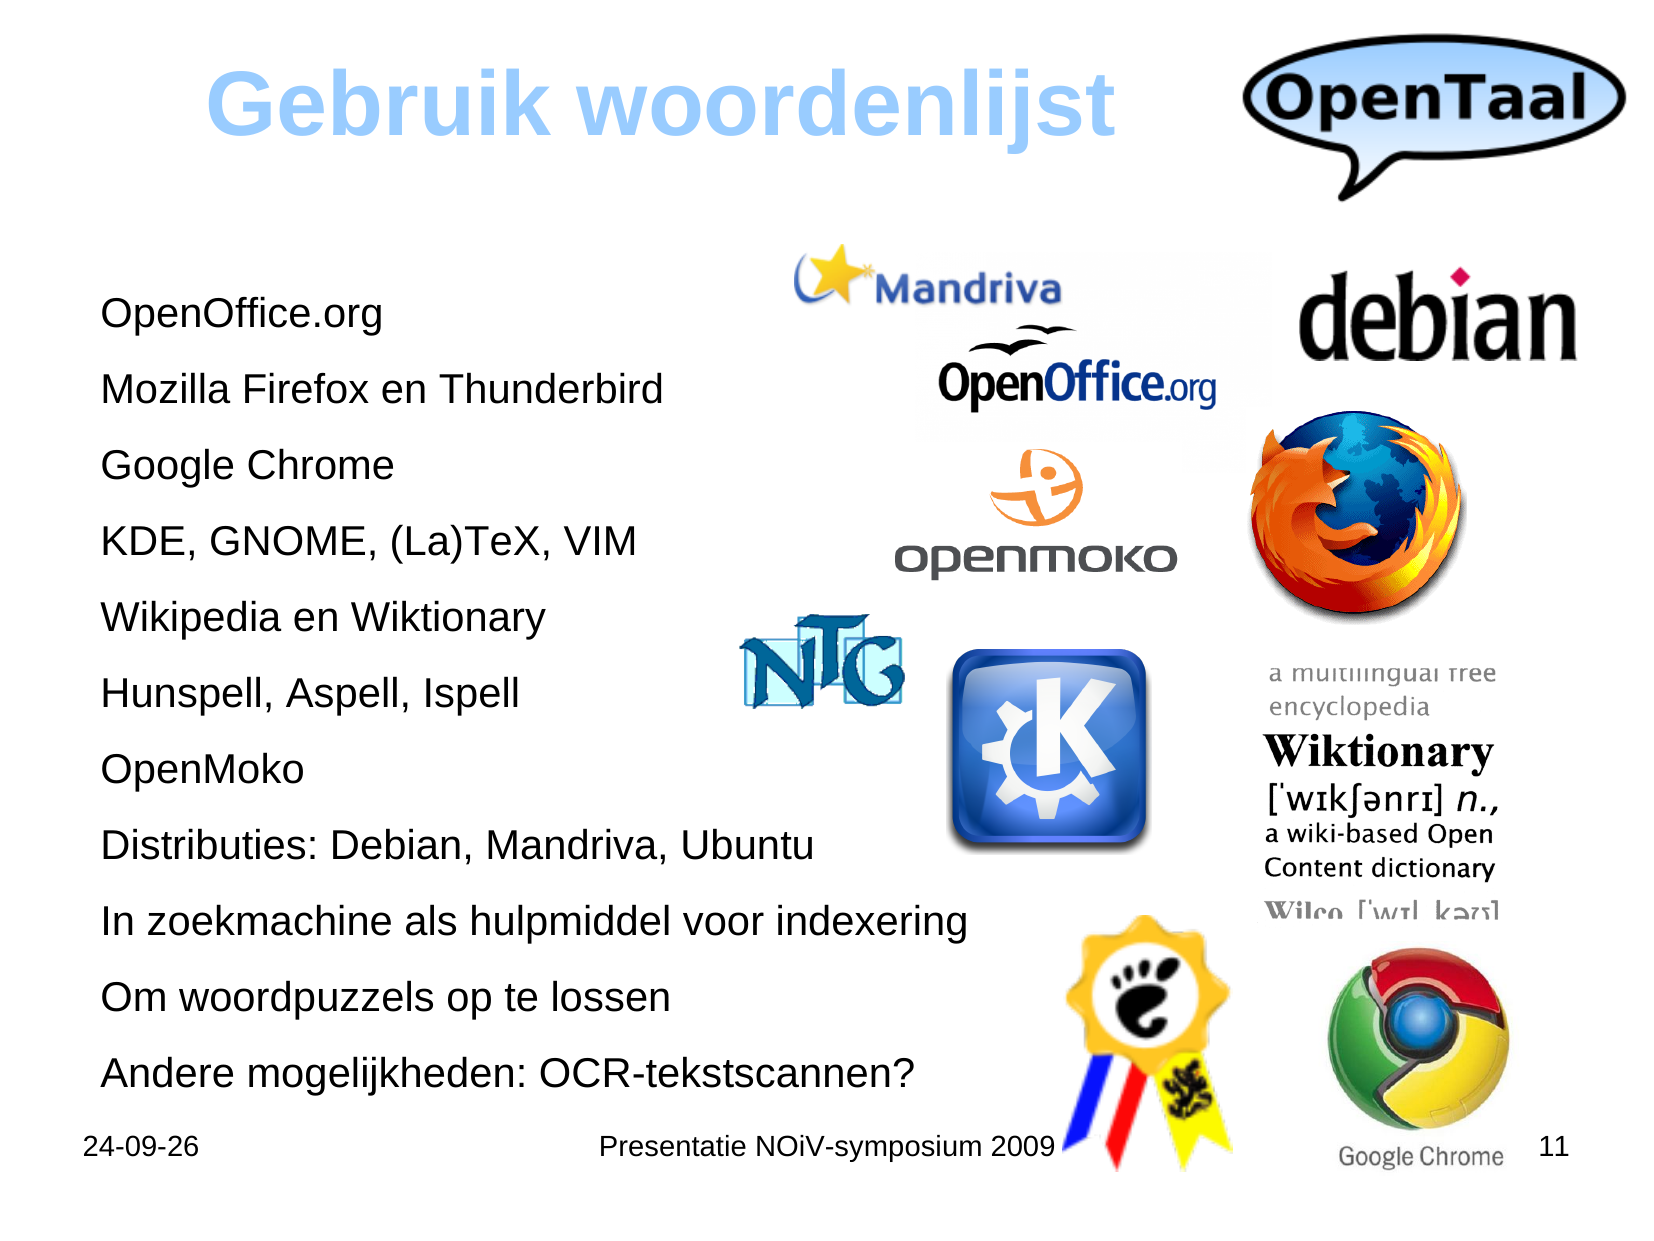

# Gebruik woordenlijst
OpenOffice.org
Mozilla Firefox en Thunderbird
Google Chrome
KDE, GNOME, (La)TeX, VIM
Wikipedia en Wiktionary
Hunspell, Aspell, Ispell
OpenMoko
Distributies: Debian, Mandriva, Ubuntu
In zoekmachine als hulpmiddel voor indexering
Om woordpuzzels op te lossen
Andere mogelijkheden: OCR-tekstscannen?
Presentatie NOiV-symposium 2009
11